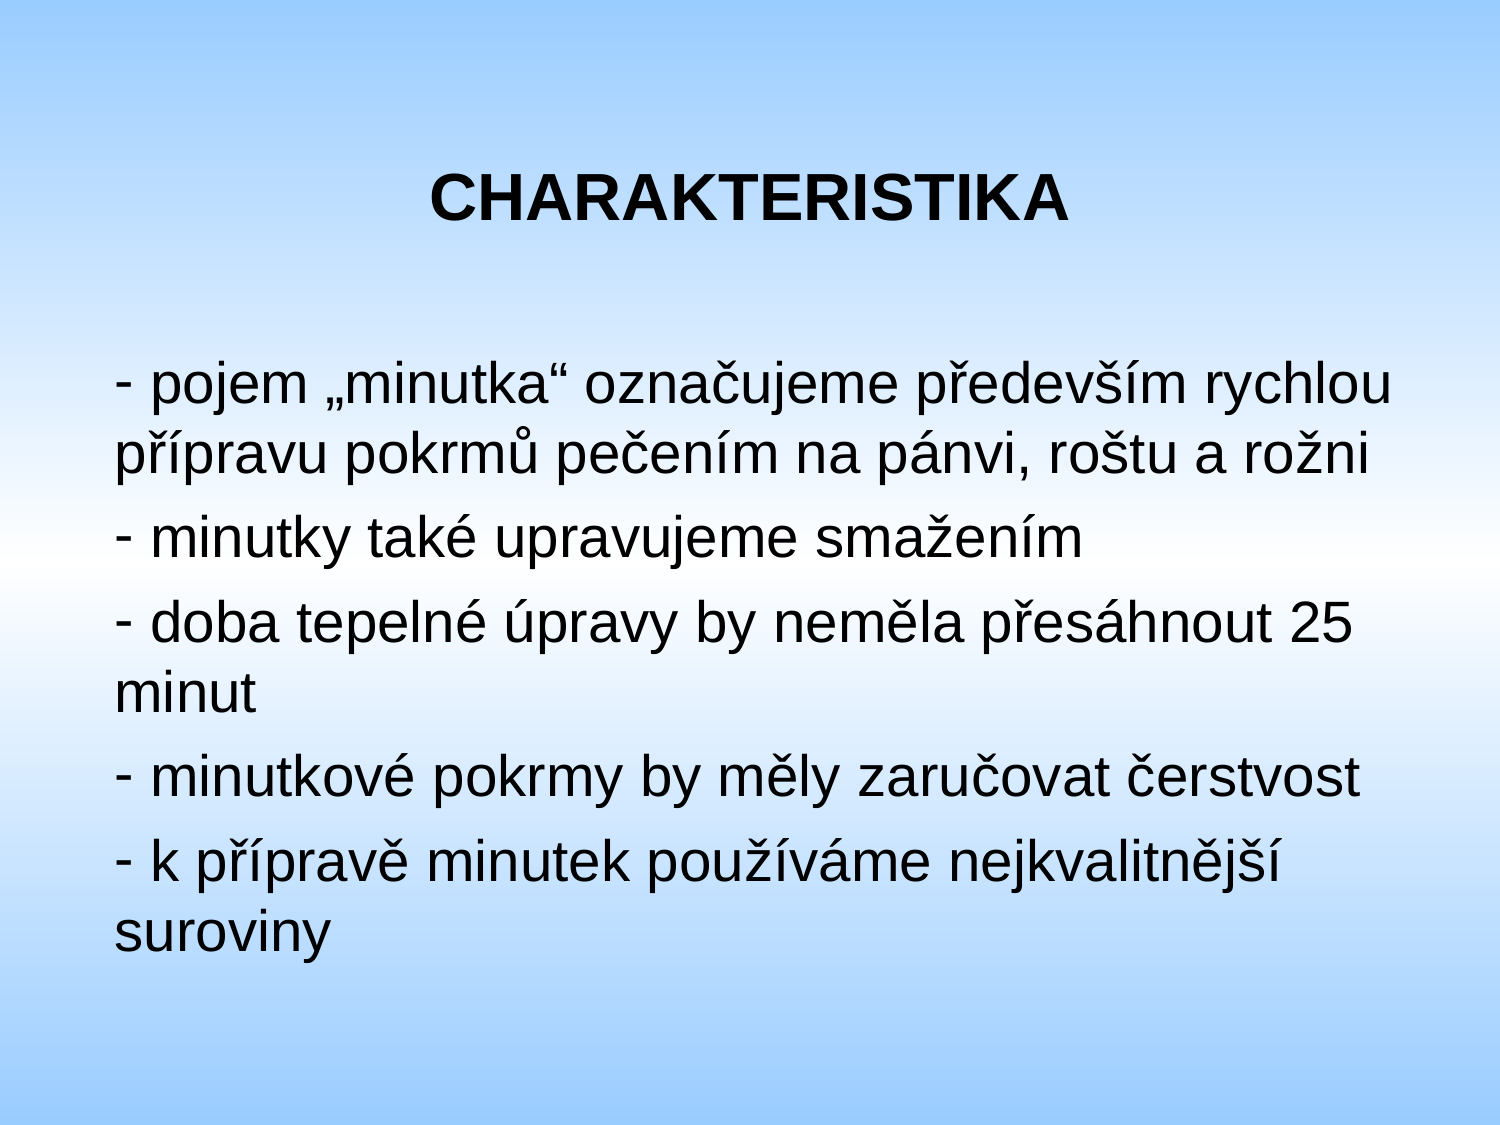

# CHARAKTERISTIKA
 pojem „minutka“ označujeme především rychlou přípravu pokrmů pečením na pánvi, roštu a rožni
 minutky také upravujeme smažením
 doba tepelné úpravy by neměla přesáhnout 25 minut
 minutkové pokrmy by měly zaručovat čerstvost
 k přípravě minutek používáme nejkvalitnější suroviny